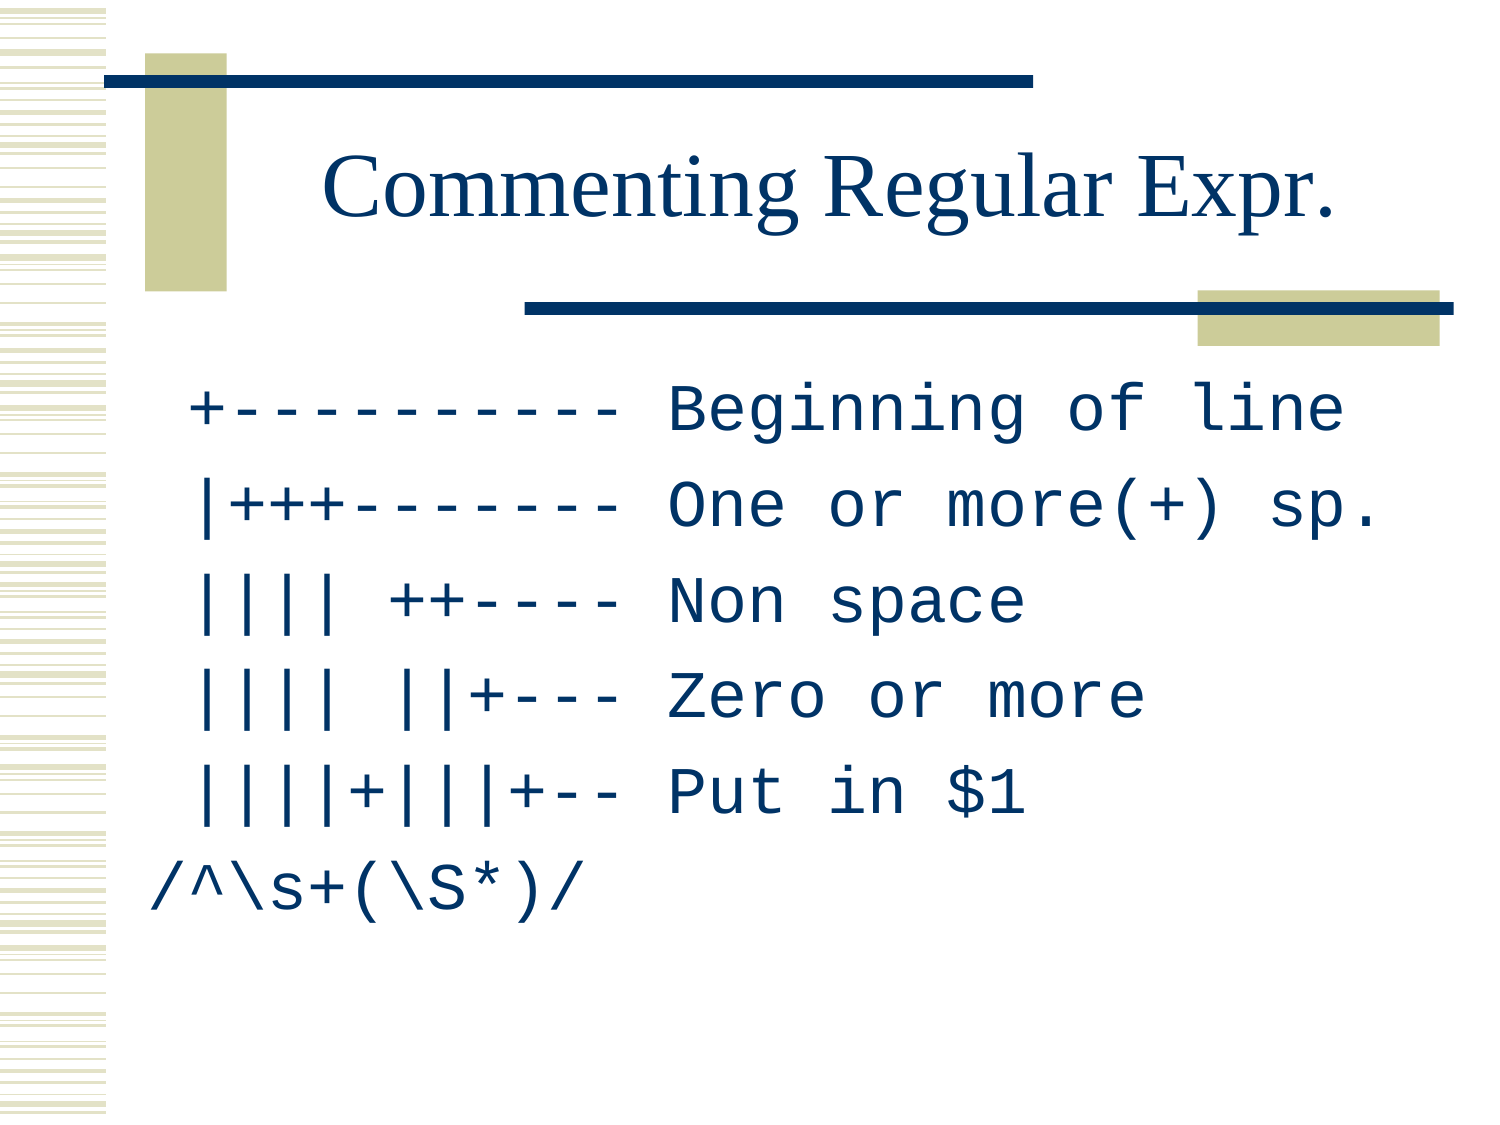

# Commenting Regular Expr.
 +---------- Beginning of line
 |+++------- One or more(+) sp.
 |||| ++---- Non space
 |||| ||+--- Zero or more
 ||||+|||+-- Put in $1
/^\s+(\S*)/